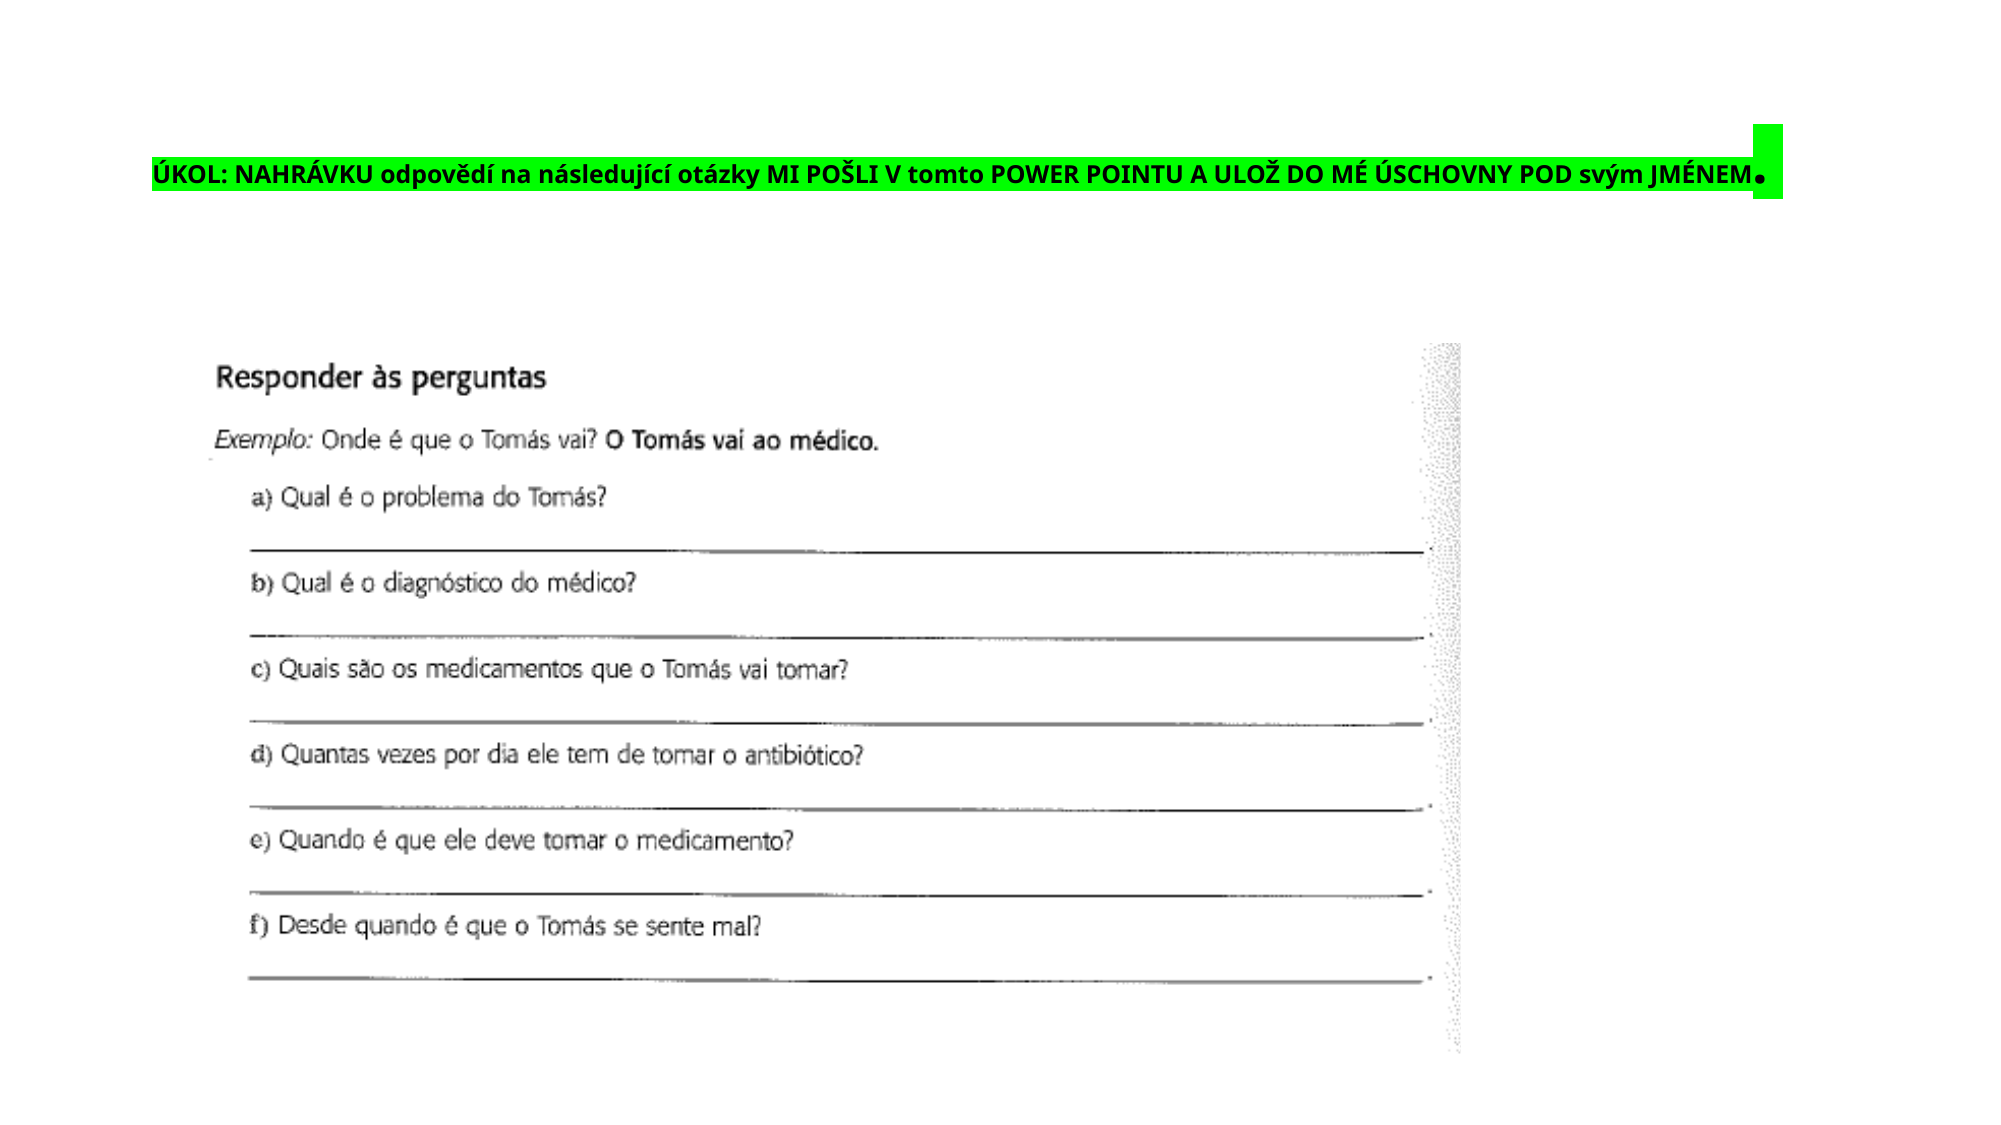

# ÚKOL: NAHRÁVKU odpovědí na následující otázky MI POŠLI V tomto POWER POINTU A ULOŽ DO MÉ ÚSCHOVNY POD svým JMÉNEM.